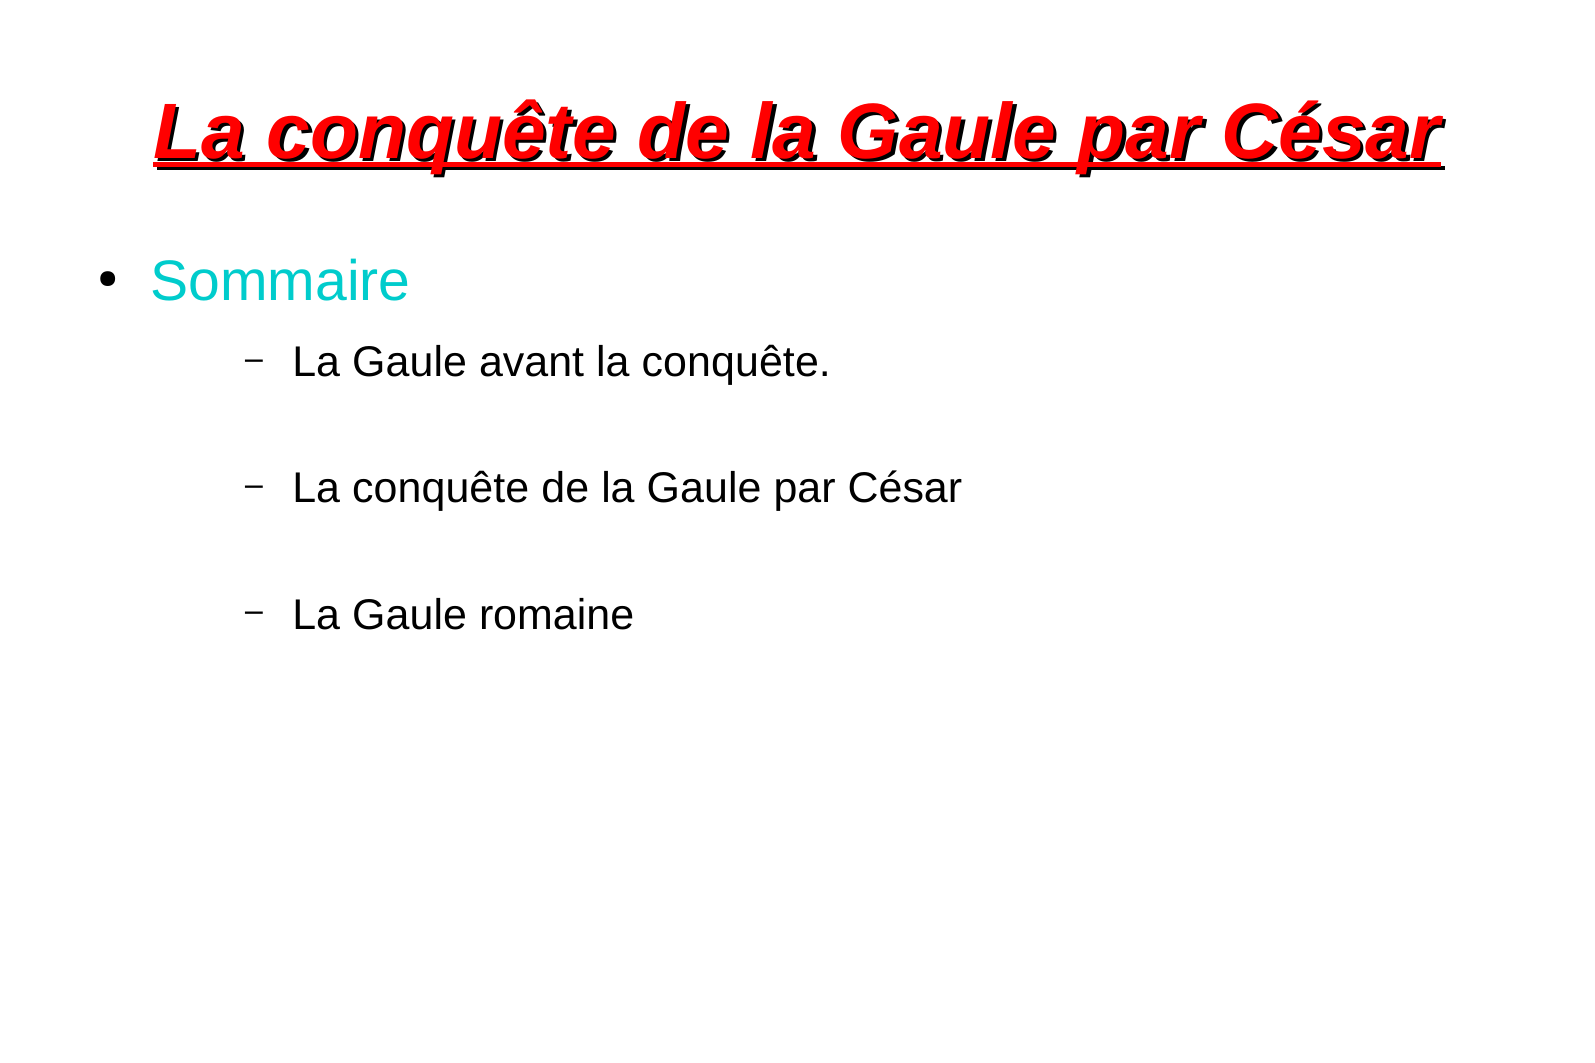

# La conquête de la Gaule par César
Sommaire
La Gaule avant la conquête.
La conquête de la Gaule par César
La Gaule romaine